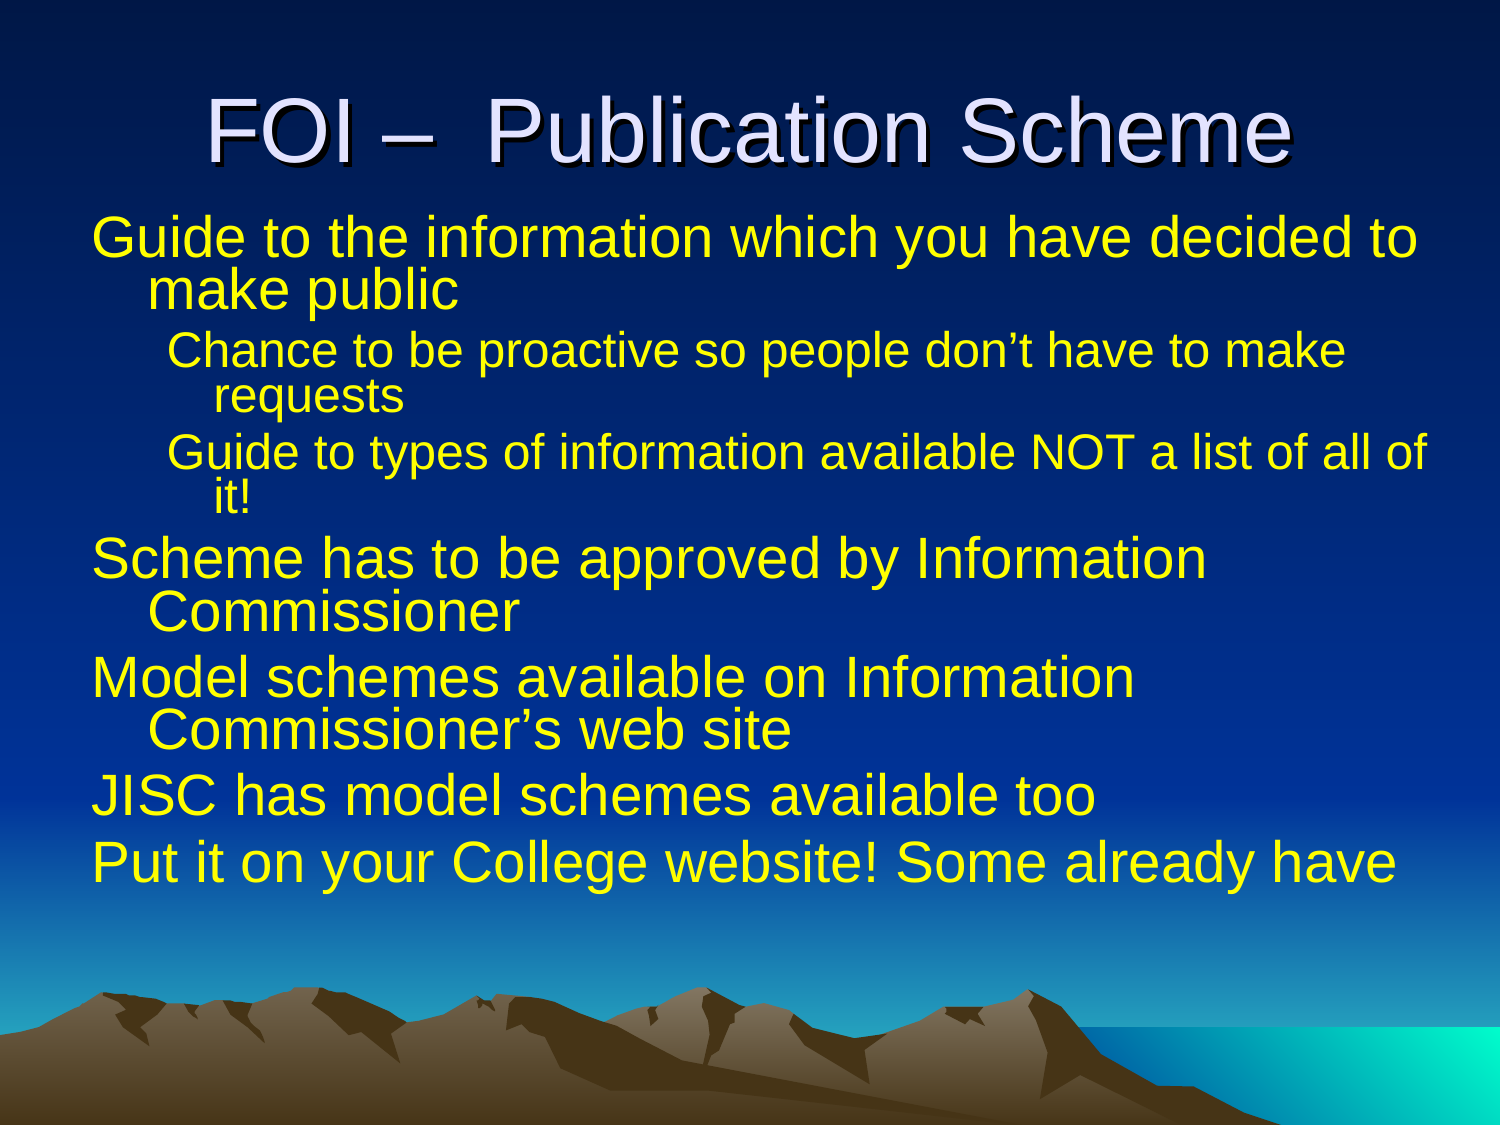

# FOI – Publication Scheme
Guide to the information which you have decided to make public
Chance to be proactive so people don’t have to make requests
Guide to types of information available NOT a list of all of it!
Scheme has to be approved by Information Commissioner
Model schemes available on Information Commissioner’s web site
JISC has model schemes available too
Put it on your College website! Some already have